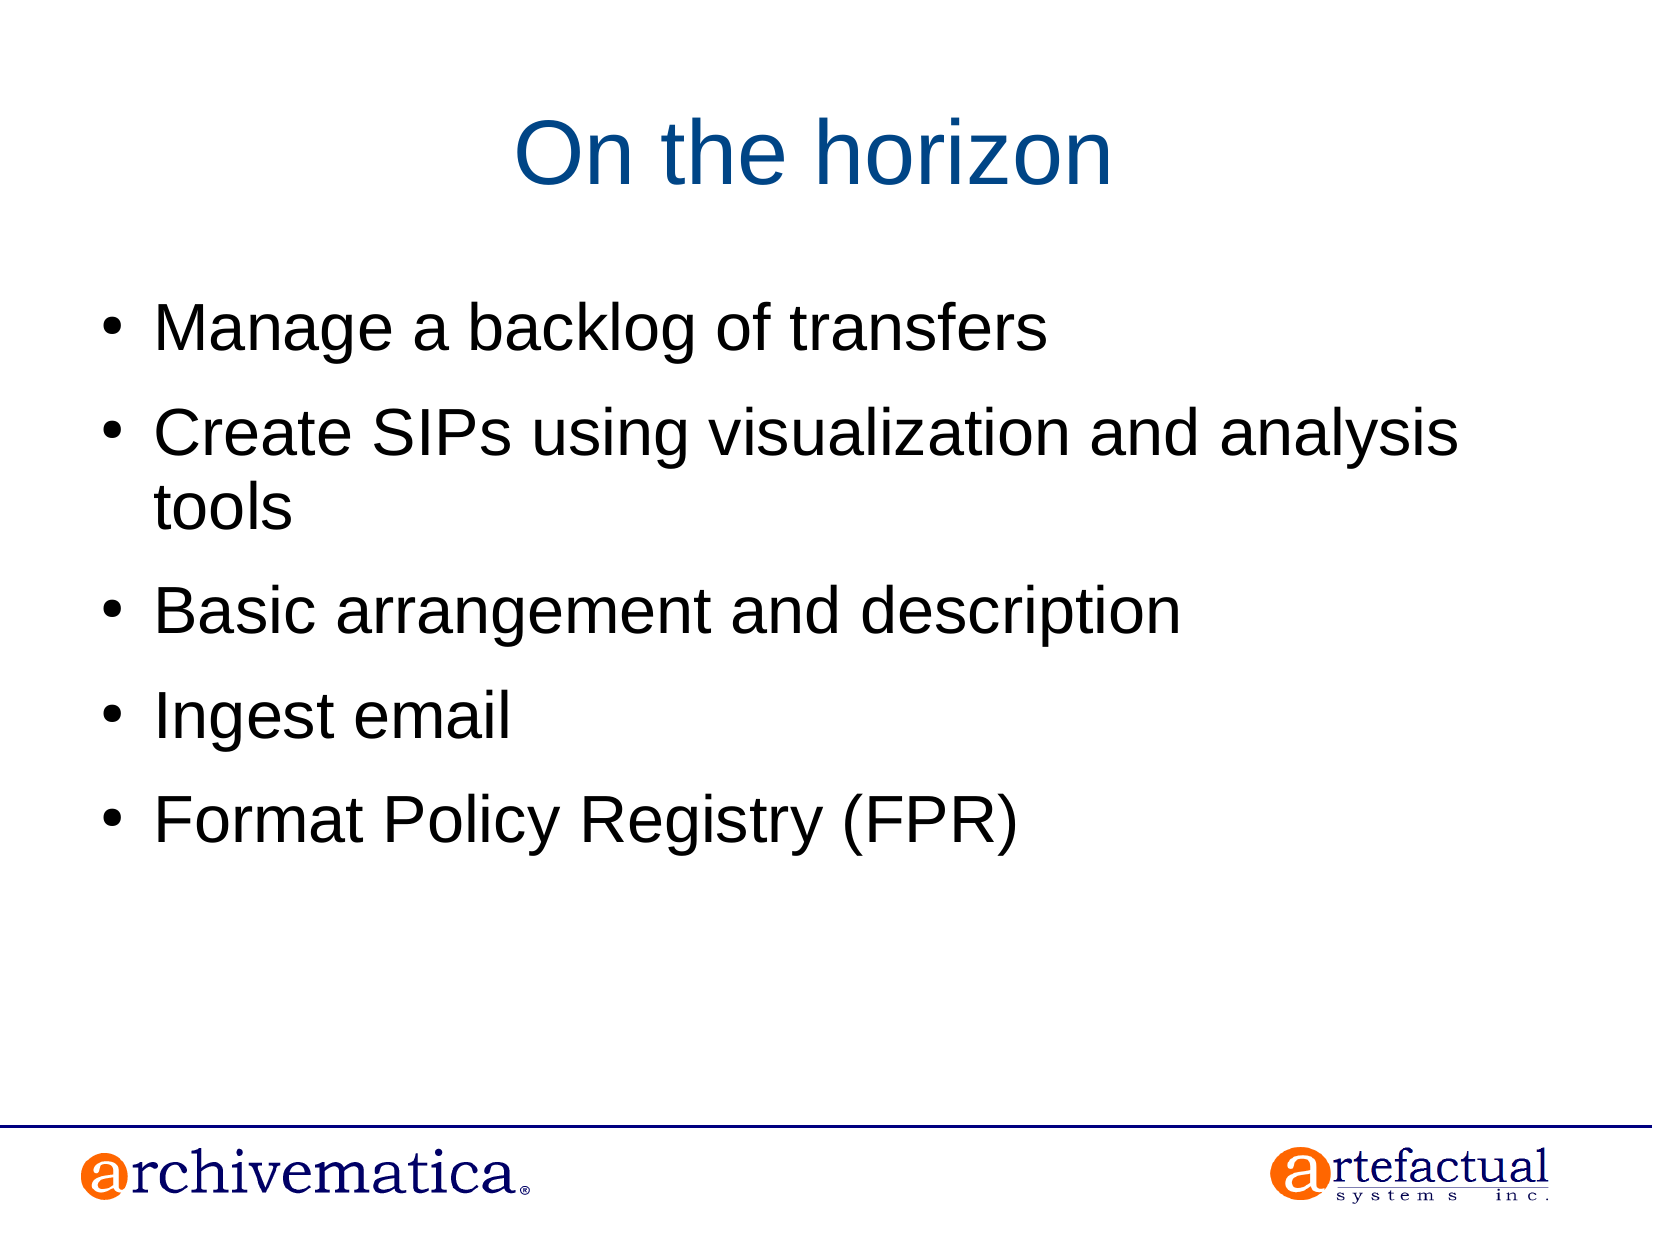

# On the horizon
Manage a backlog of transfers
Create SIPs using visualization and analysis tools
Basic arrangement and description
Ingest email
Format Policy Registry (FPR)